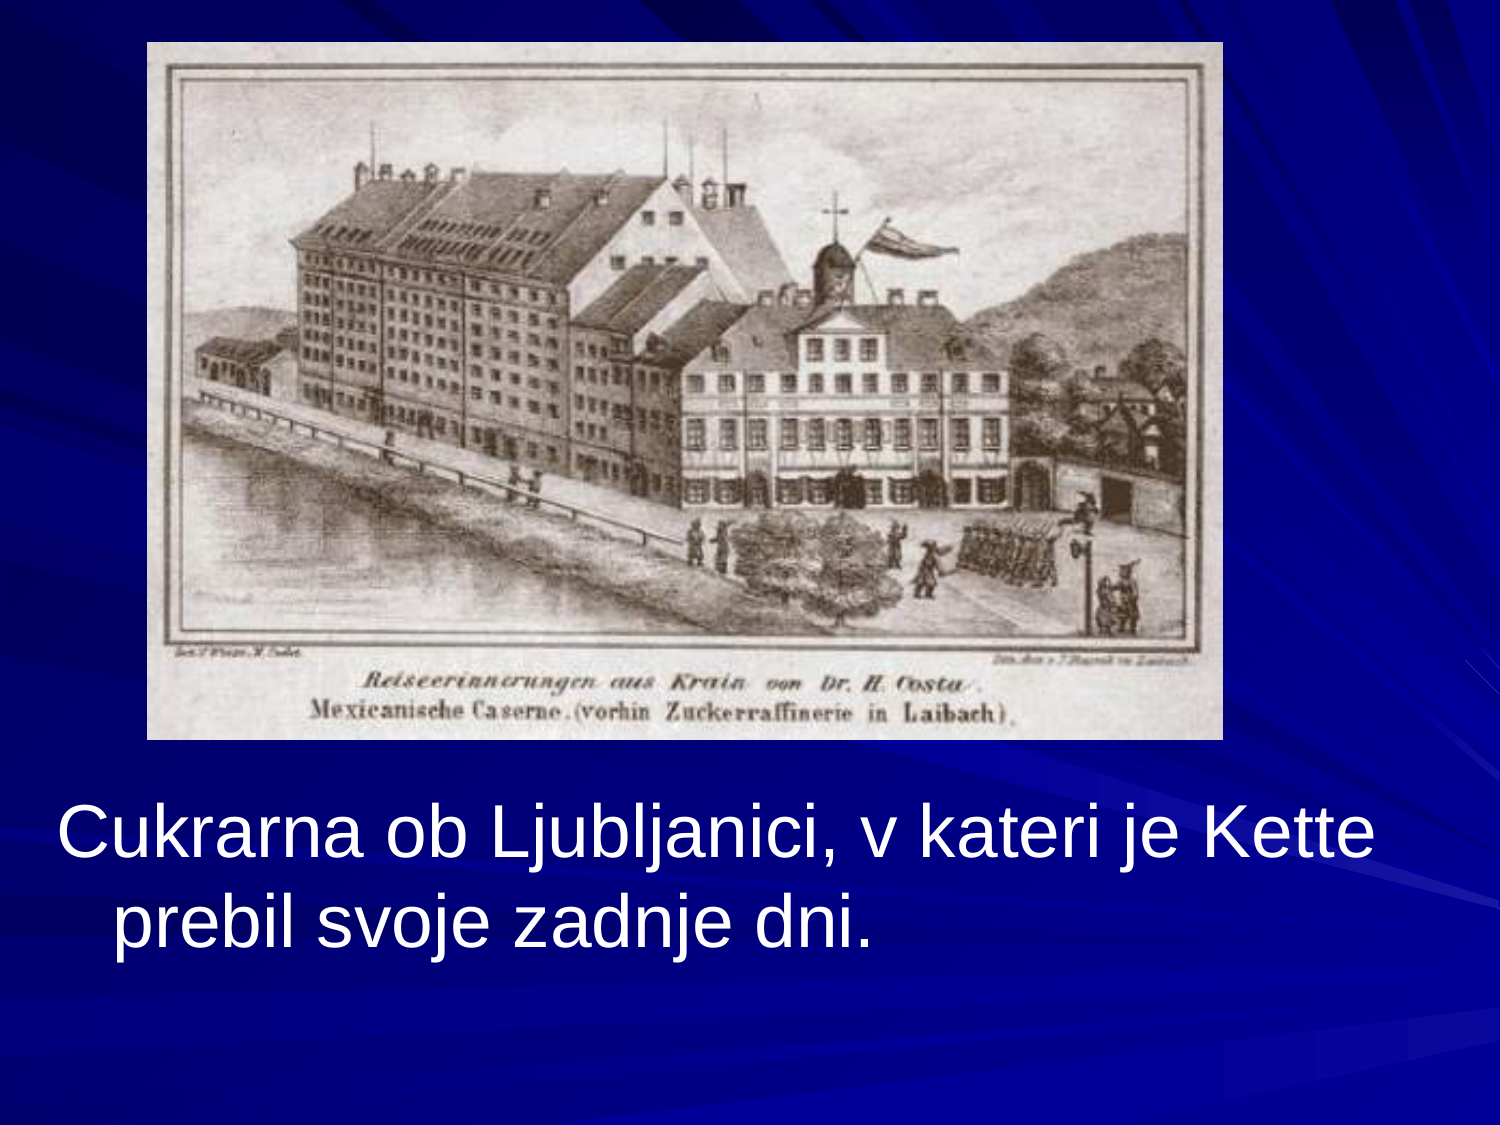

# Cukrarna ob Ljubljanici, v kateri je Kette prebil svoje zadnje dni.